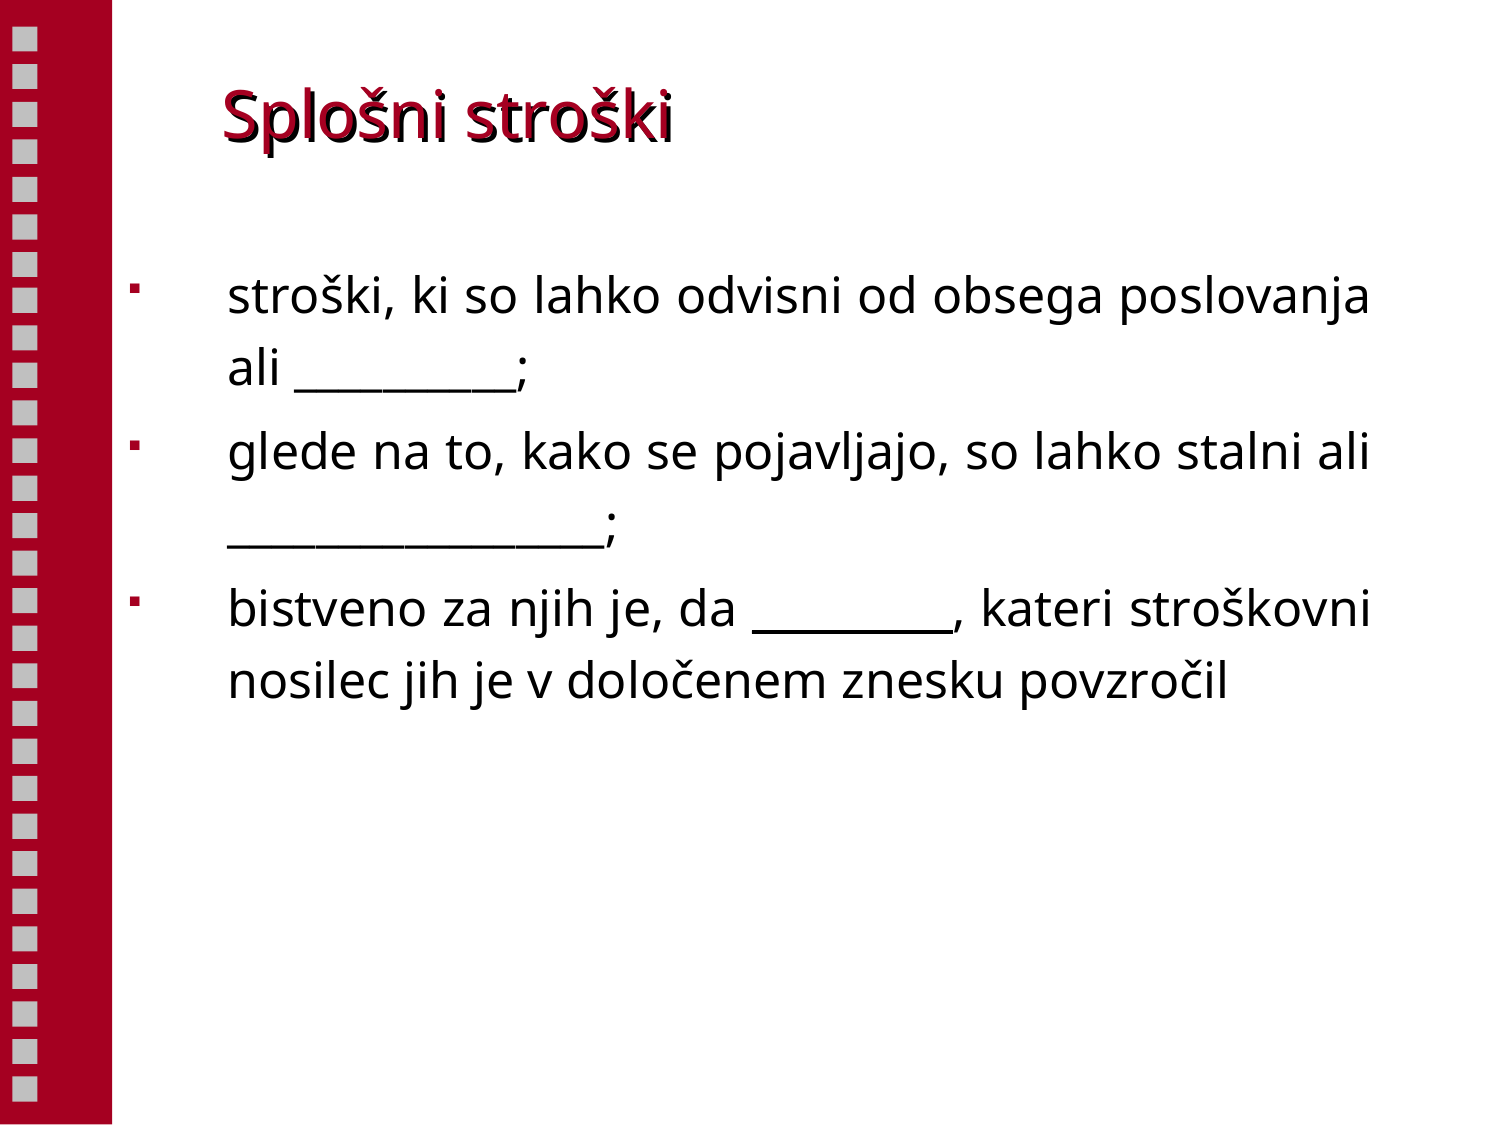

# Splošni stroški
stroški, ki so lahko odvisni od obsega poslovanja ali __________;
glede na to, kako se pojavljajo, so lahko stalni ali _________________;
bistveno za njih je, da _________, kateri stroškovni nosilec jih je v določenem znesku povzročil